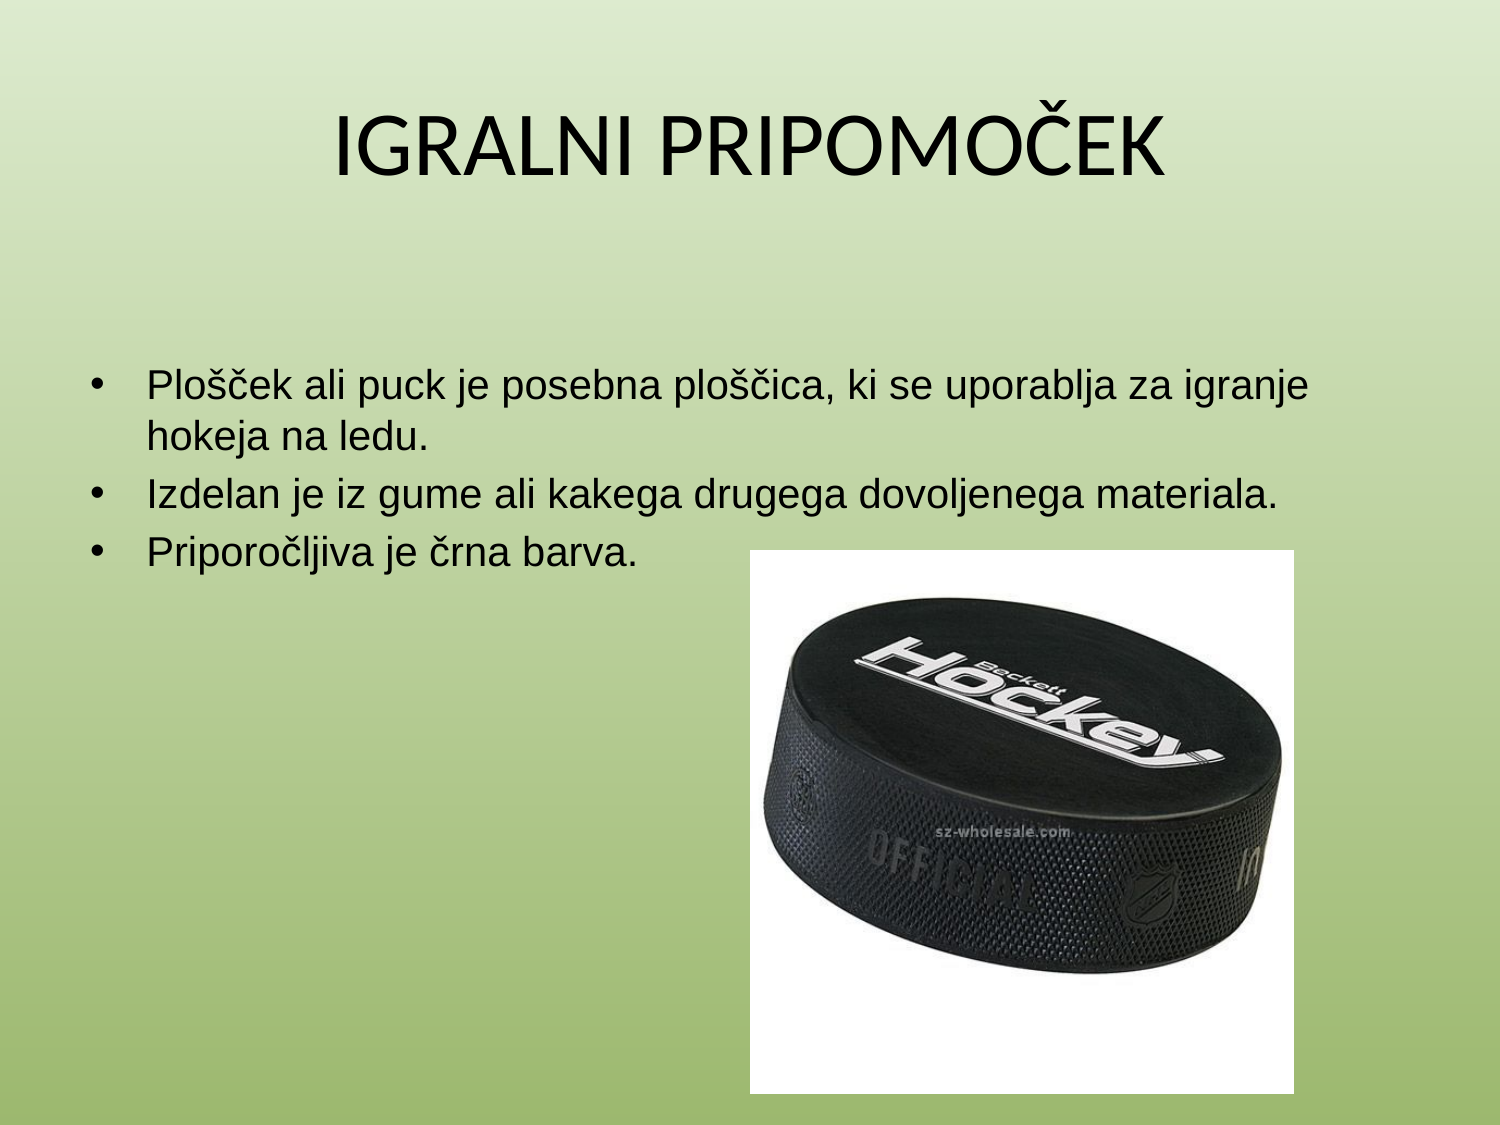

# IGRALNI PRIPOMOČEK
Plošček ali puck je posebna ploščica, ki se uporablja za igranje hokeja na ledu.
Izdelan je iz gume ali kakega drugega dovoljenega materiala.
Priporočljiva je črna barva.